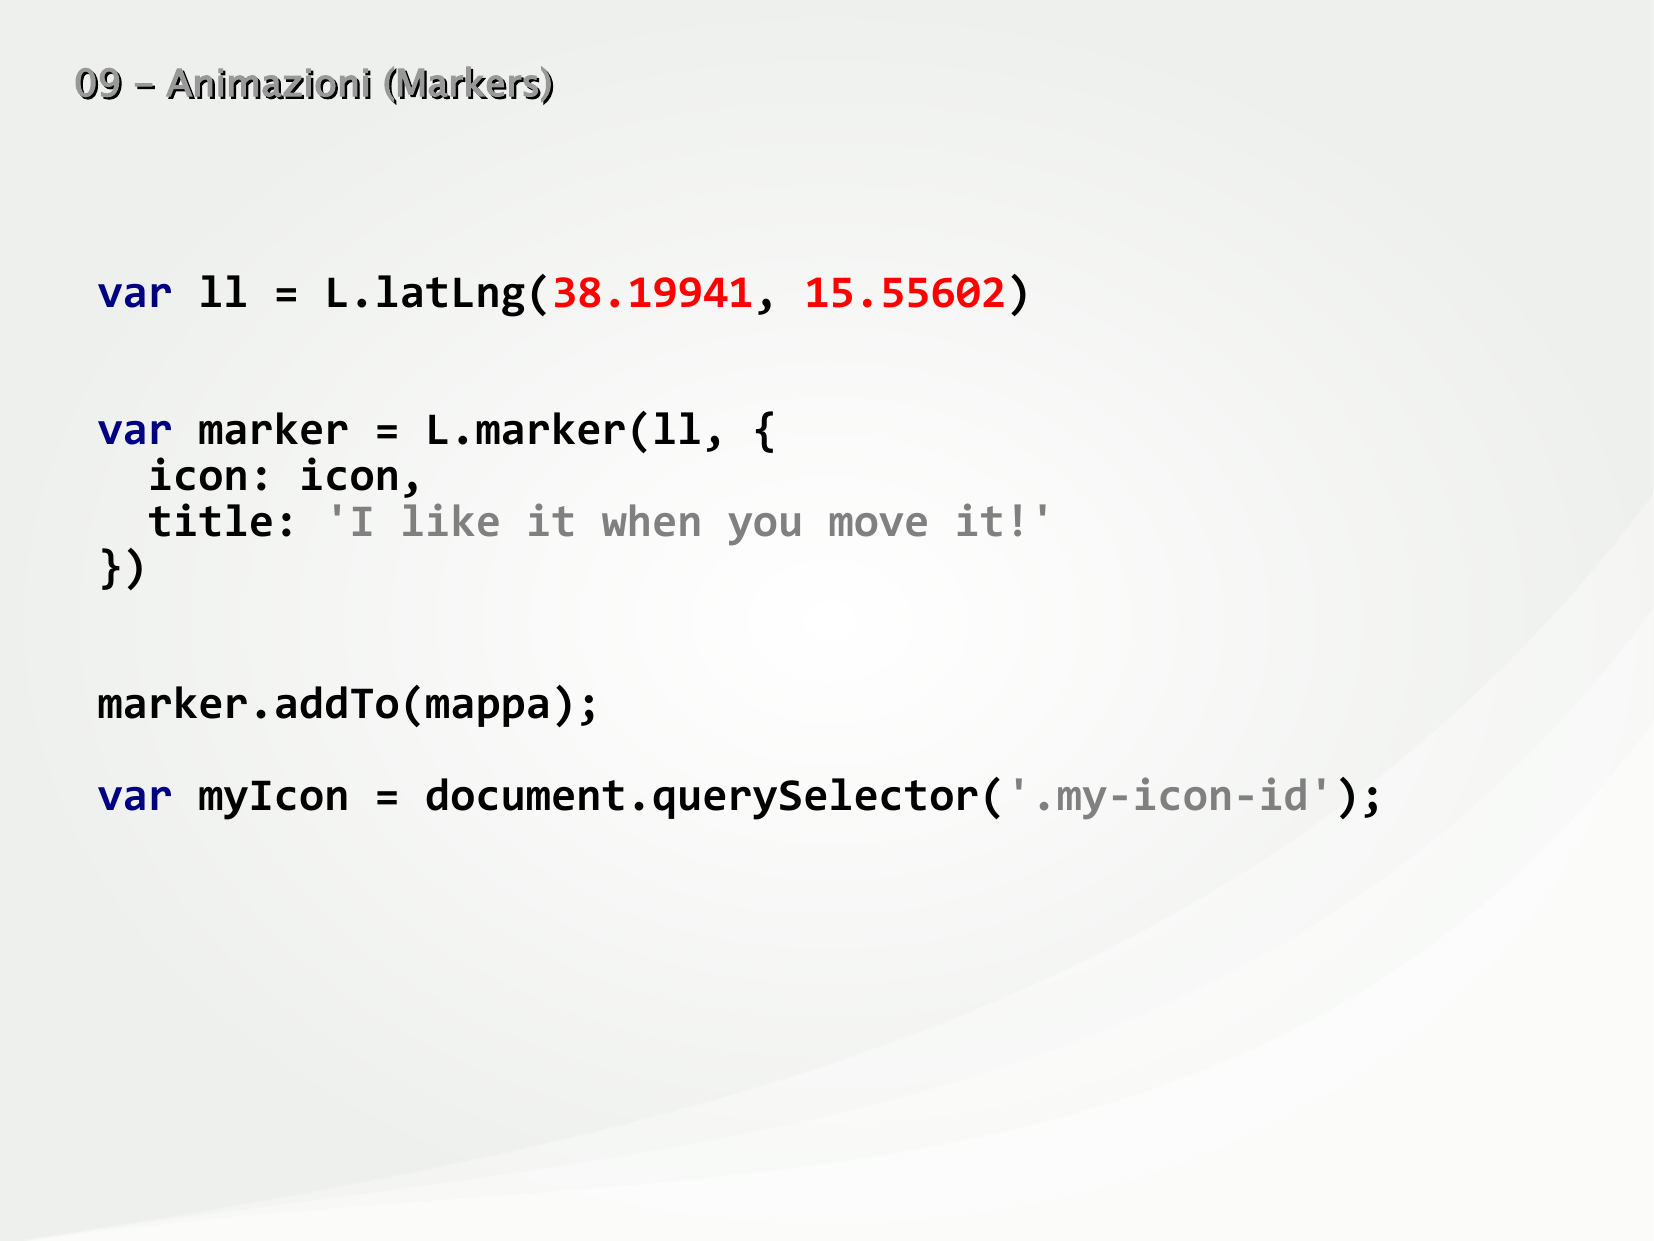

09 - Animazioni (Markers)
var ll = L.latLng(38.19941, 15.55602)
var marker = L.marker(ll, {
 icon: icon,
 title: 'I like it when you move it!'
})
marker.addTo(mappa);
var myIcon = document.querySelector('.my-icon-id');